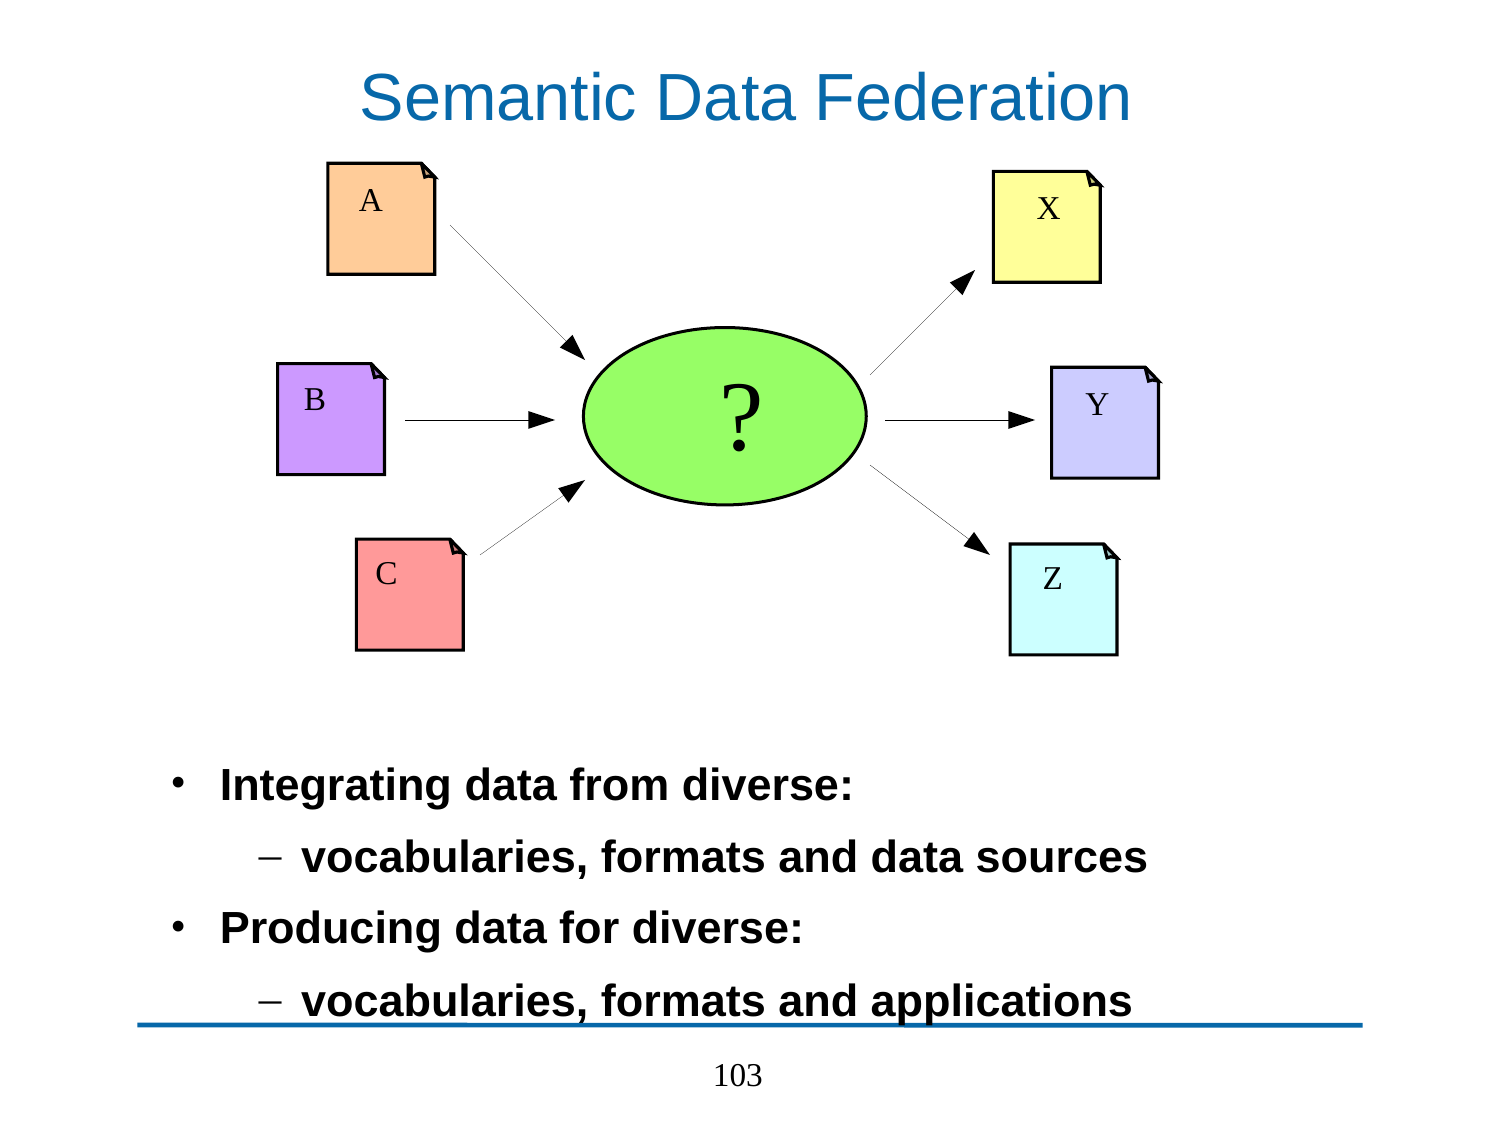

# Semantic Data Federation
A
X
?
B
Y
C
Z
Integrating data from diverse:
vocabularies, formats and data sources
Producing data for diverse:
vocabularies, formats and applications
103